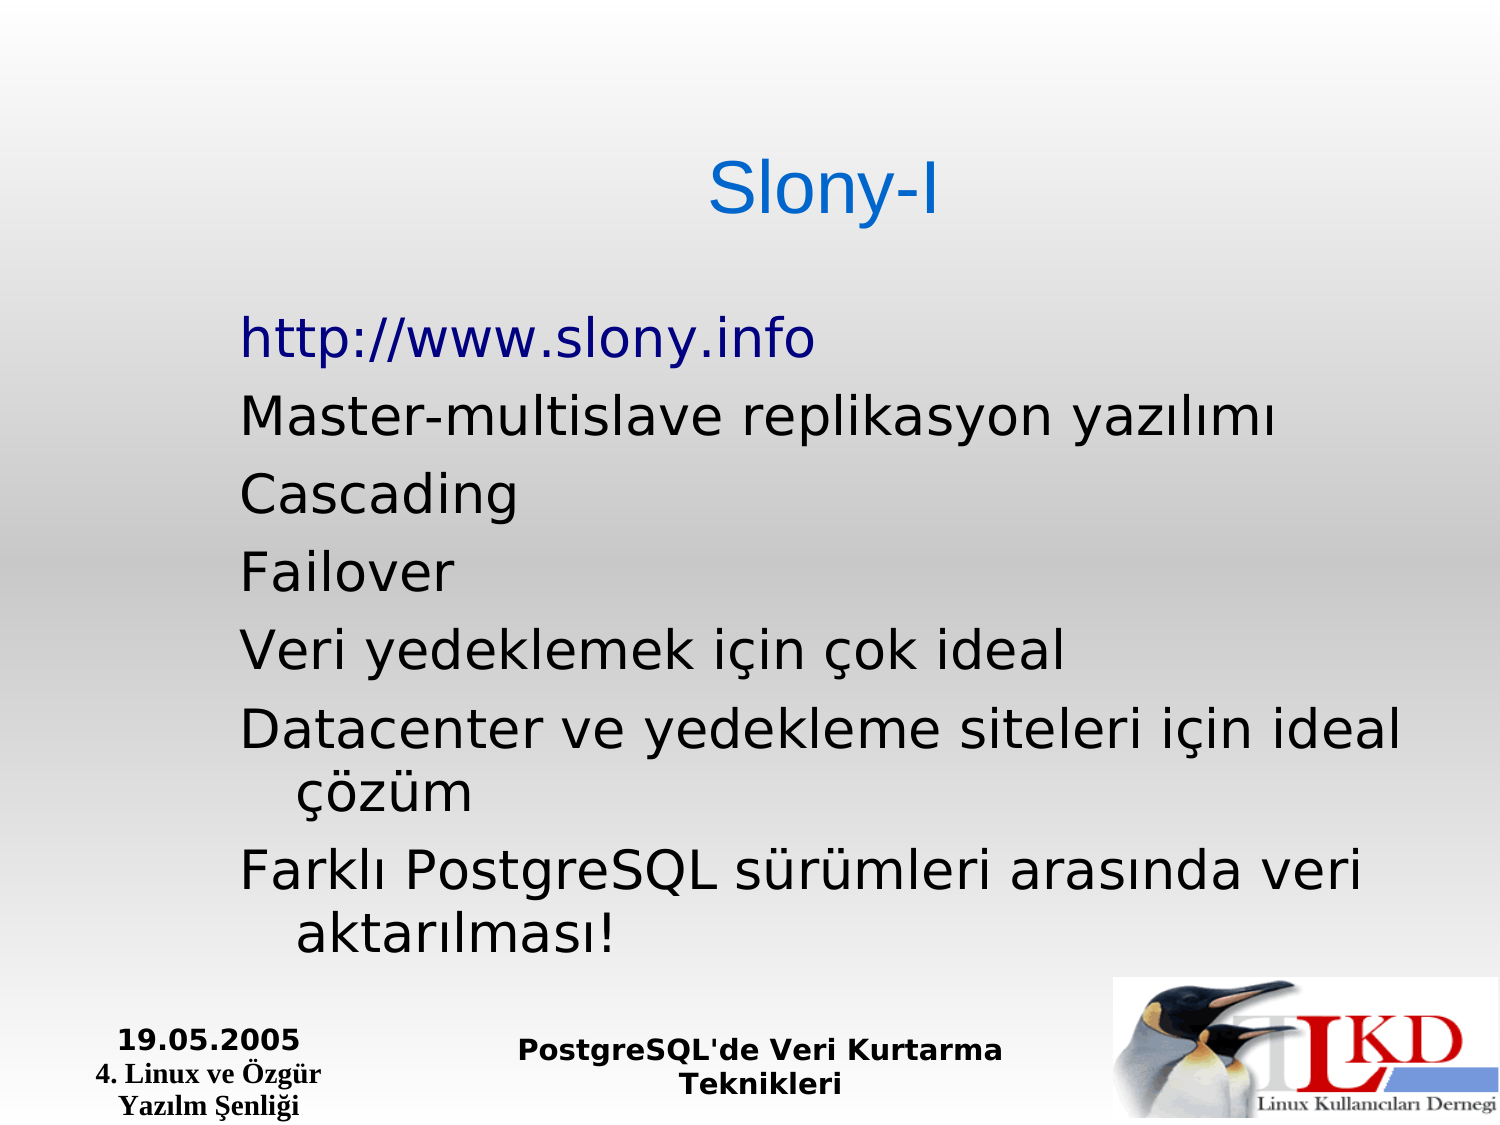

# Slony-I
http://www.slony.info
Master-multislave replikasyon yazılımı
Cascading
Failover
Veri yedeklemek için çok ideal
Datacenter ve yedekleme siteleri için ideal çözüm
Farklı PostgreSQL sürümleri arasında veri aktarılması!